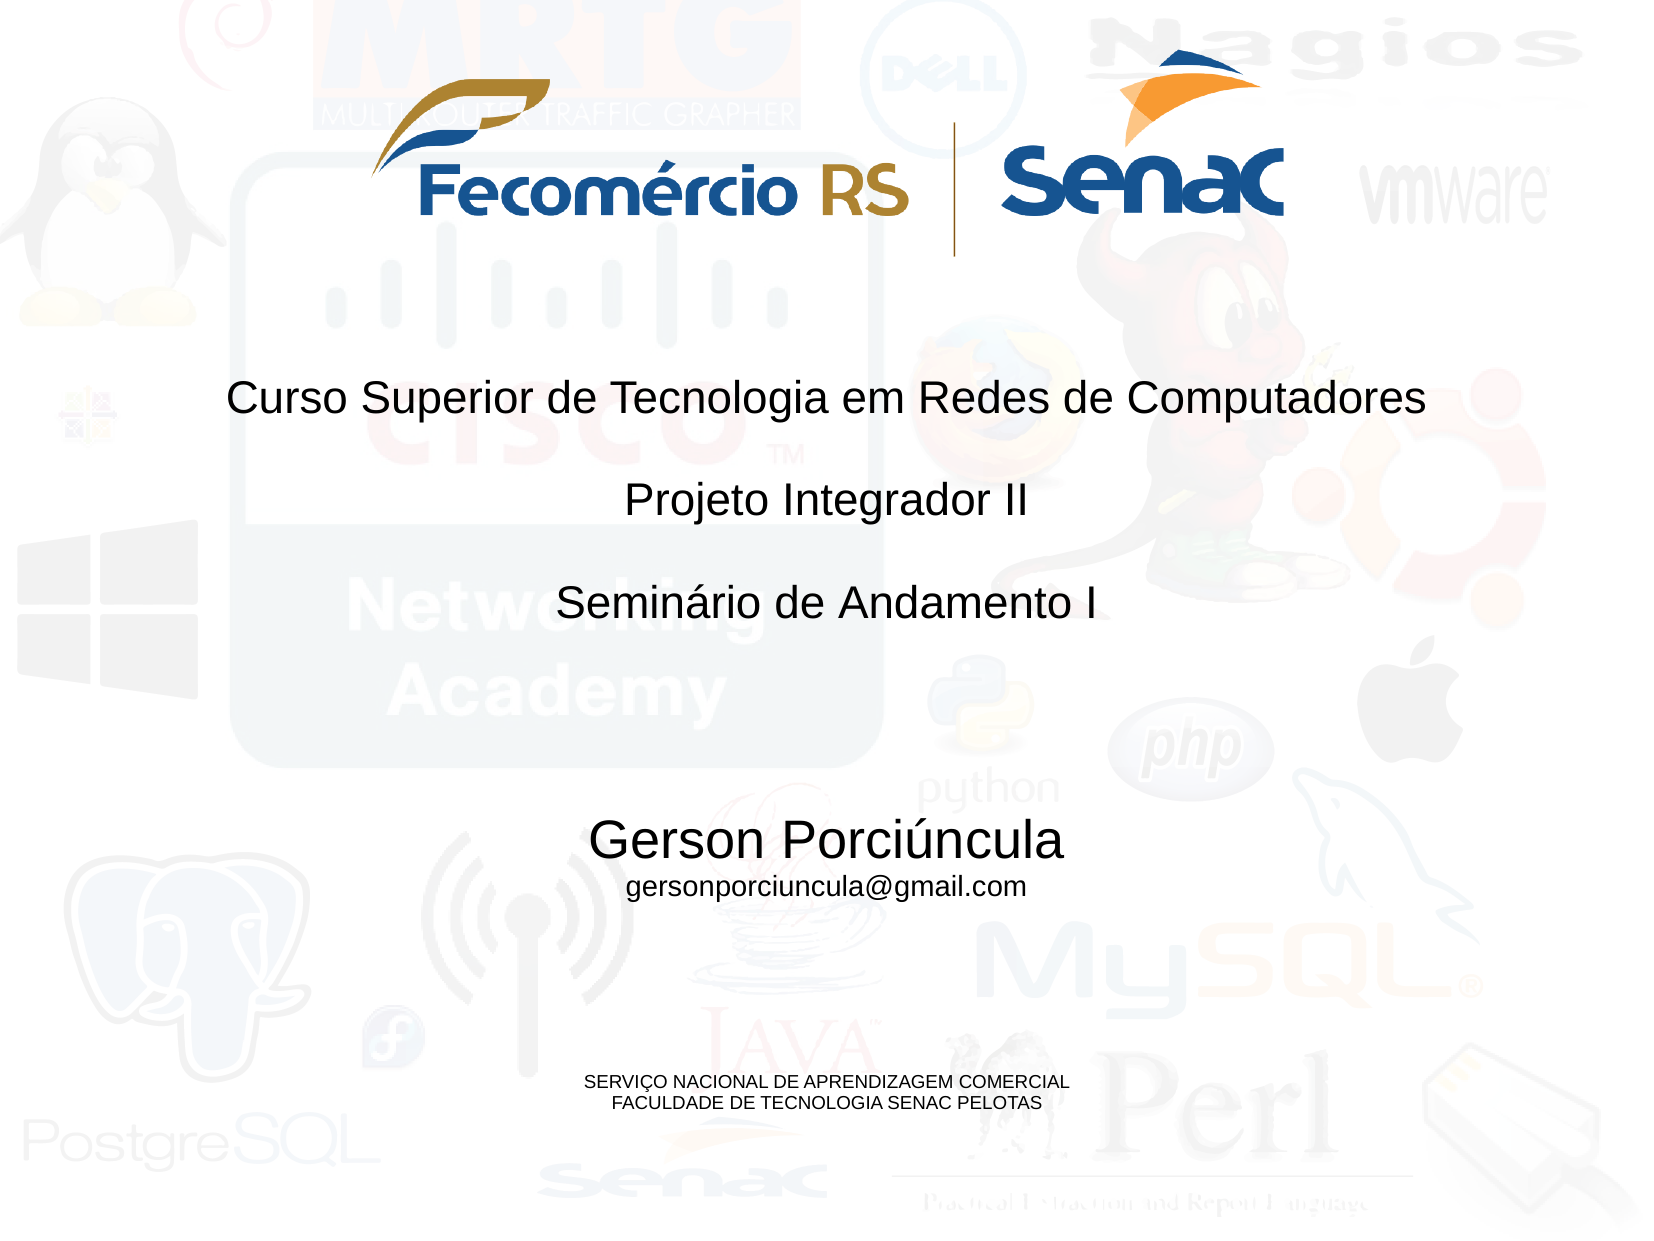

# Curso Superior de Tecnologia em Redes de Computadores
Projeto Integrador II
Seminário de Andamento I
Gerson Porciúncula
gersonporciuncula@gmail.com
SERVIÇO NACIONAL DE APRENDIZAGEM COMERCIAL
FACULDADE DE TECNOLOGIA SENAC PELOTAS